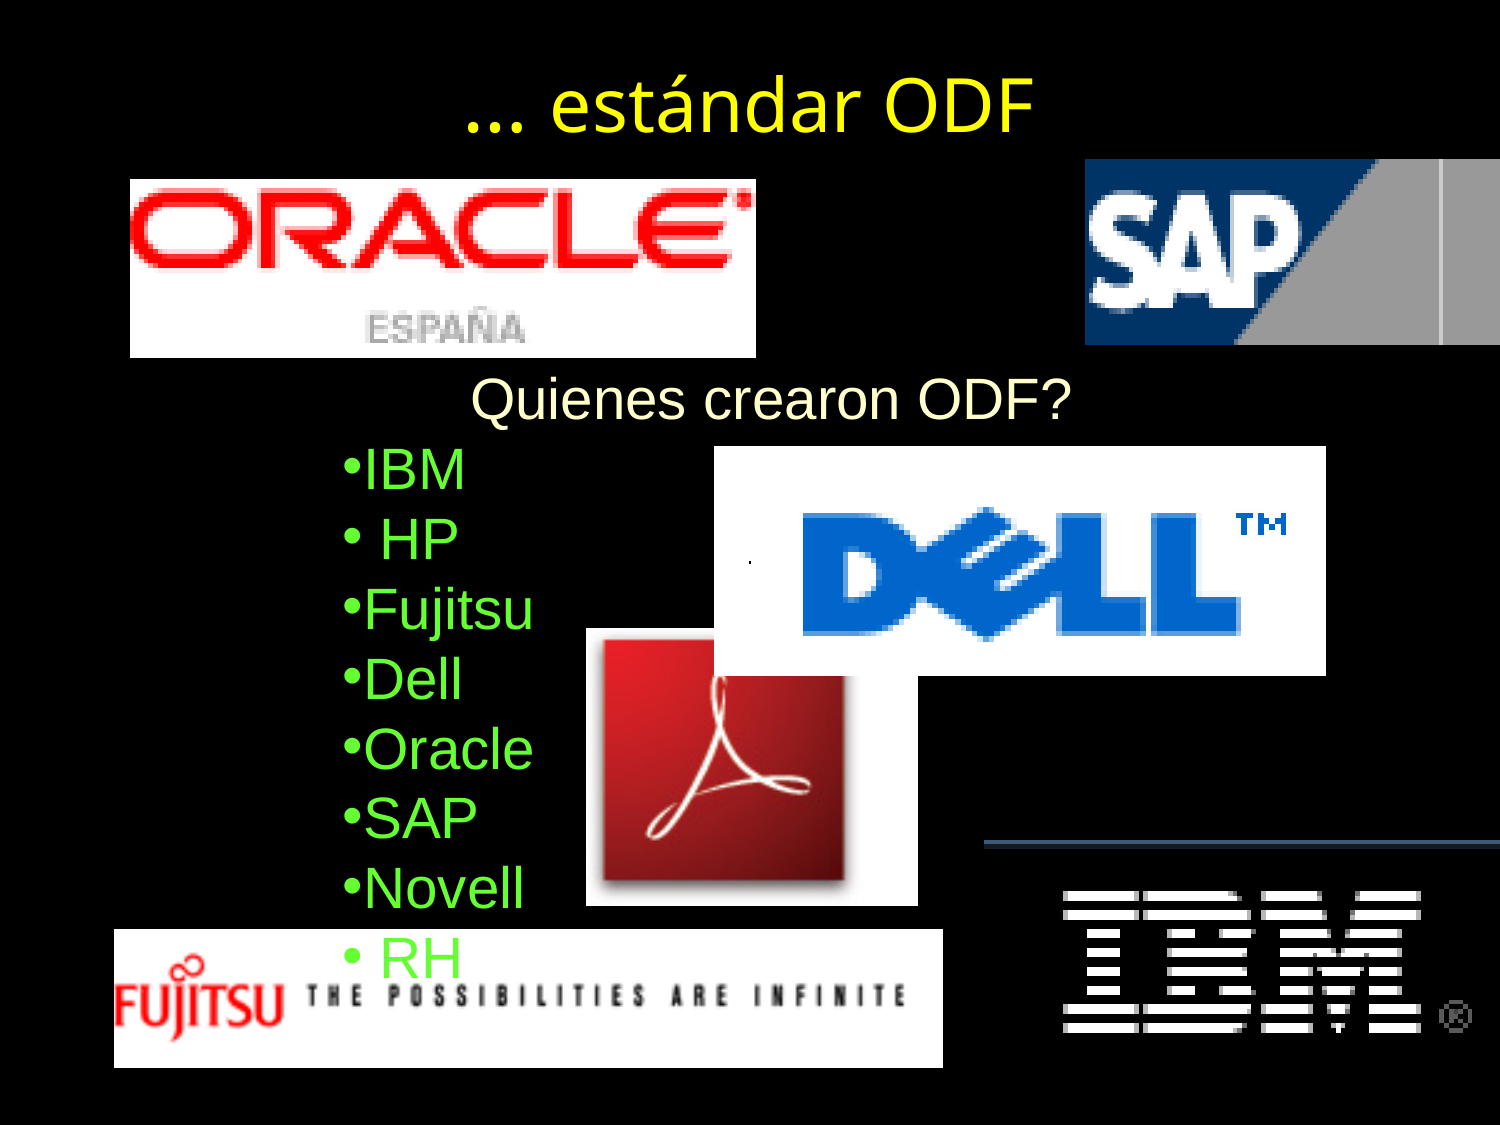

# … estándar ODF
Quienes crearon ODF?
IBM
 HP
Fujitsu
Dell
Oracle
SAP
Novell
 RH